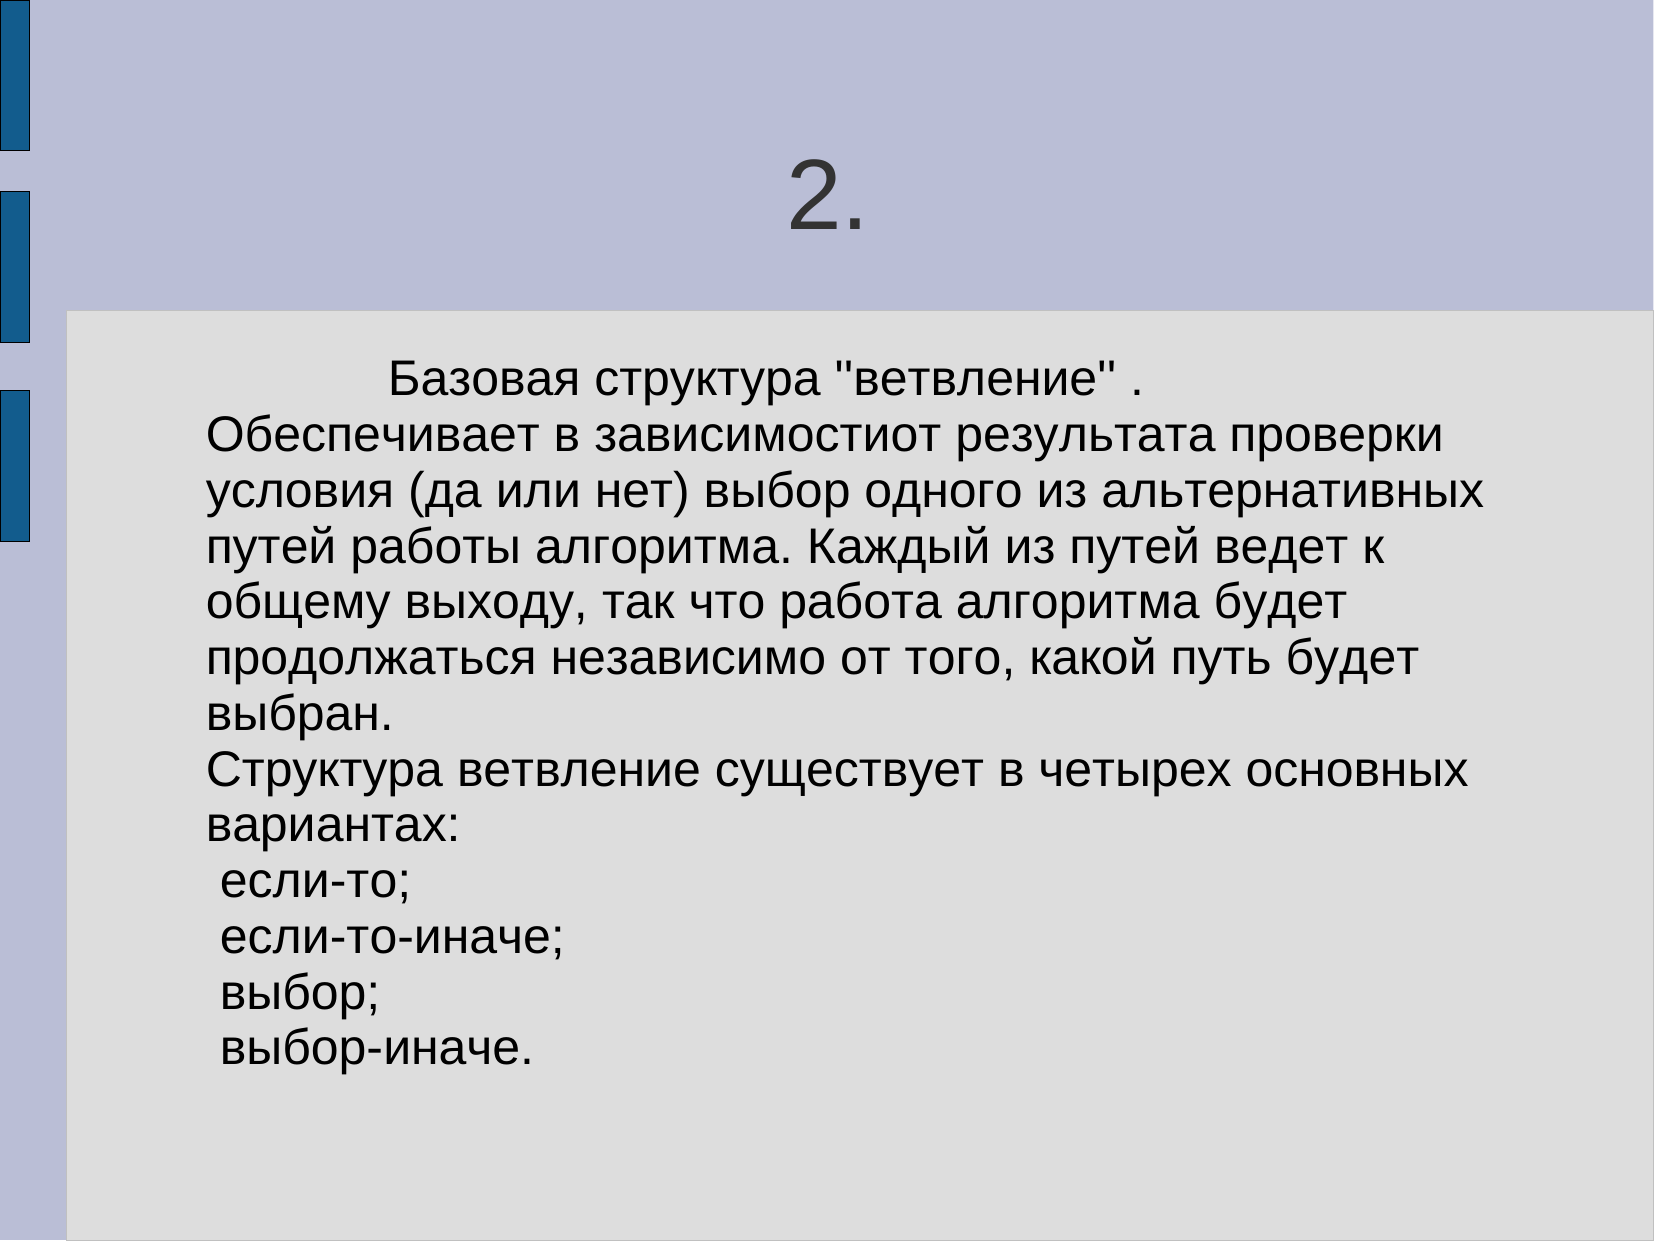

# 2.
 Базовая структура ''ветвление'' .
Обеспечивает в зависимостиот результата проверки условия (да или нет) выбор одного из альтернативных путей работы алгоритма. Каждый из путей ведет к общему выходу, так что работа алгоритма будет продолжаться независимо от того, какой путь будет выбран.
Структура ветвление существует в четырех основных вариантах:
 если-то;
 если-то-иначе;
 выбор;
 выбор-иначе.